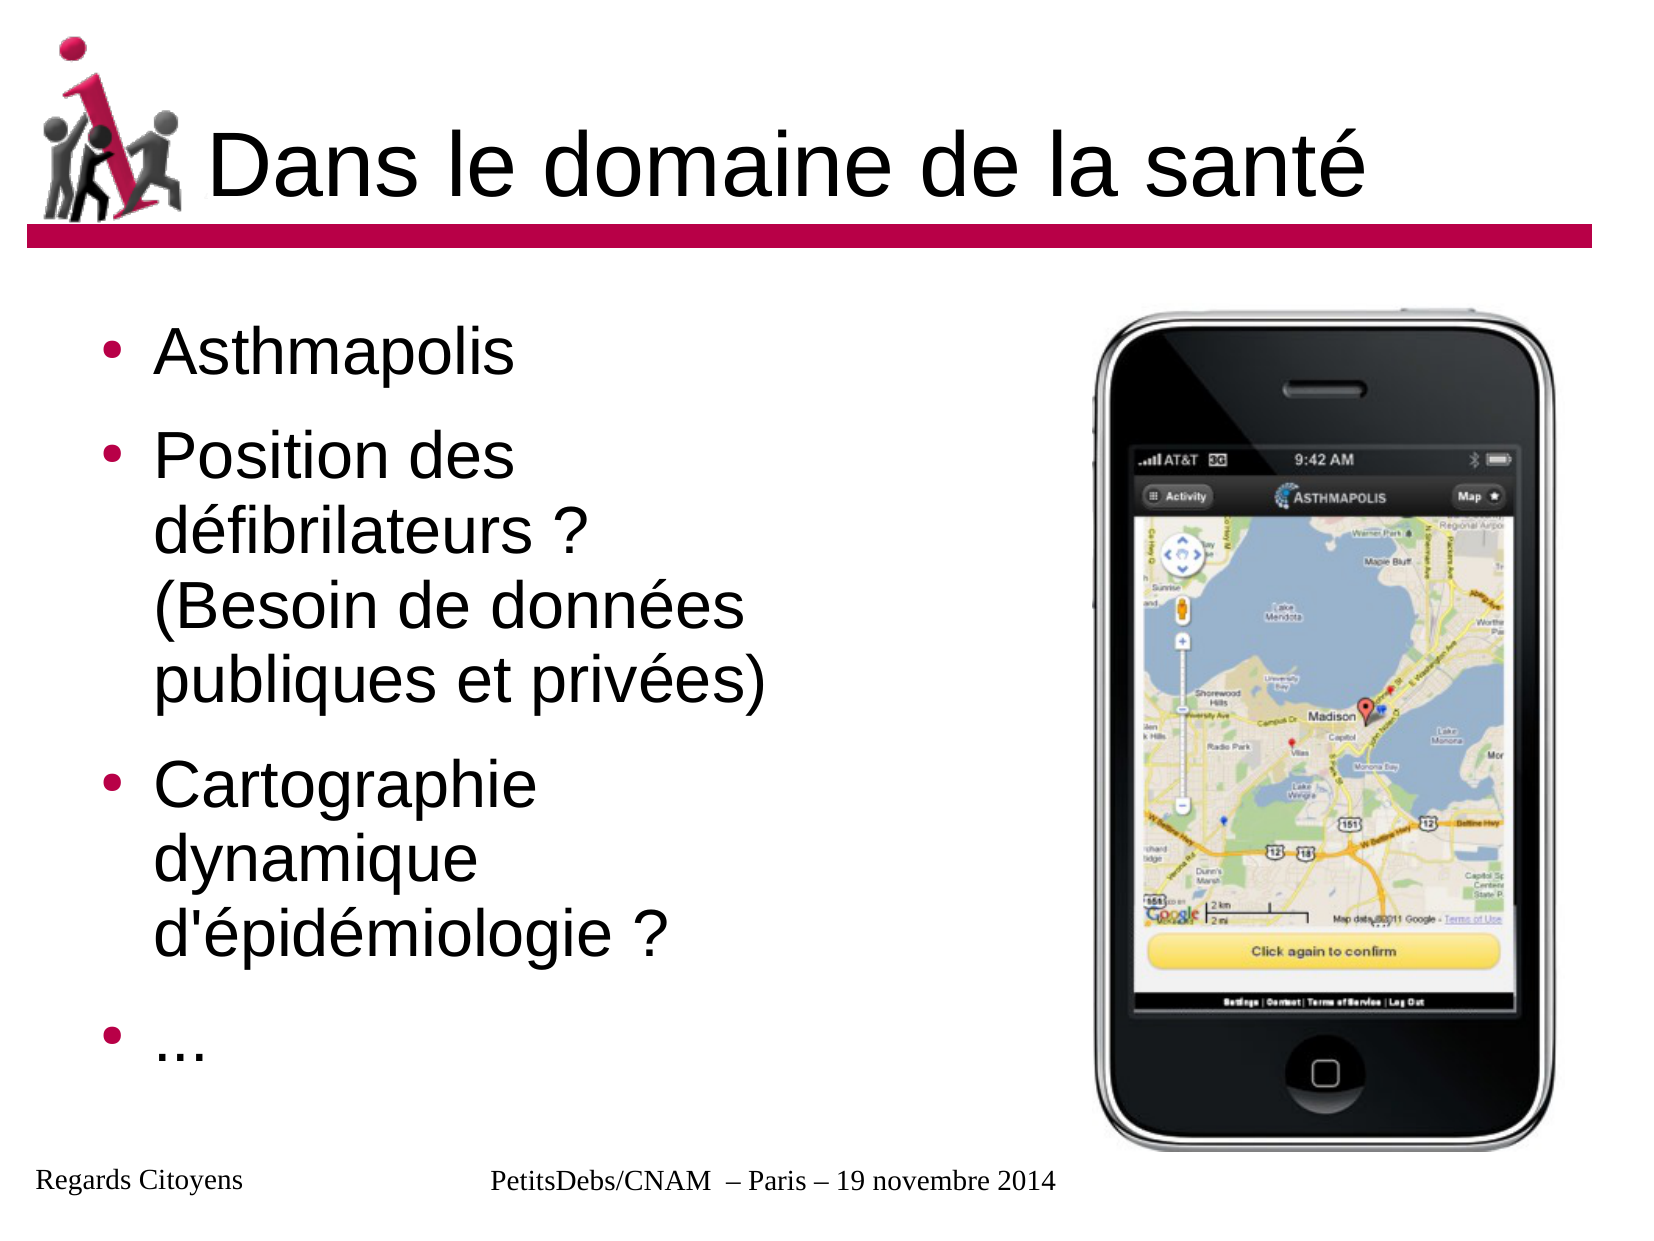

# Dans le domaine de la santé
Asthmapolis
Position des défibrilateurs ? (Besoin de données publiques et privées)
Cartographie dynamique d'épidémiologie ?
...